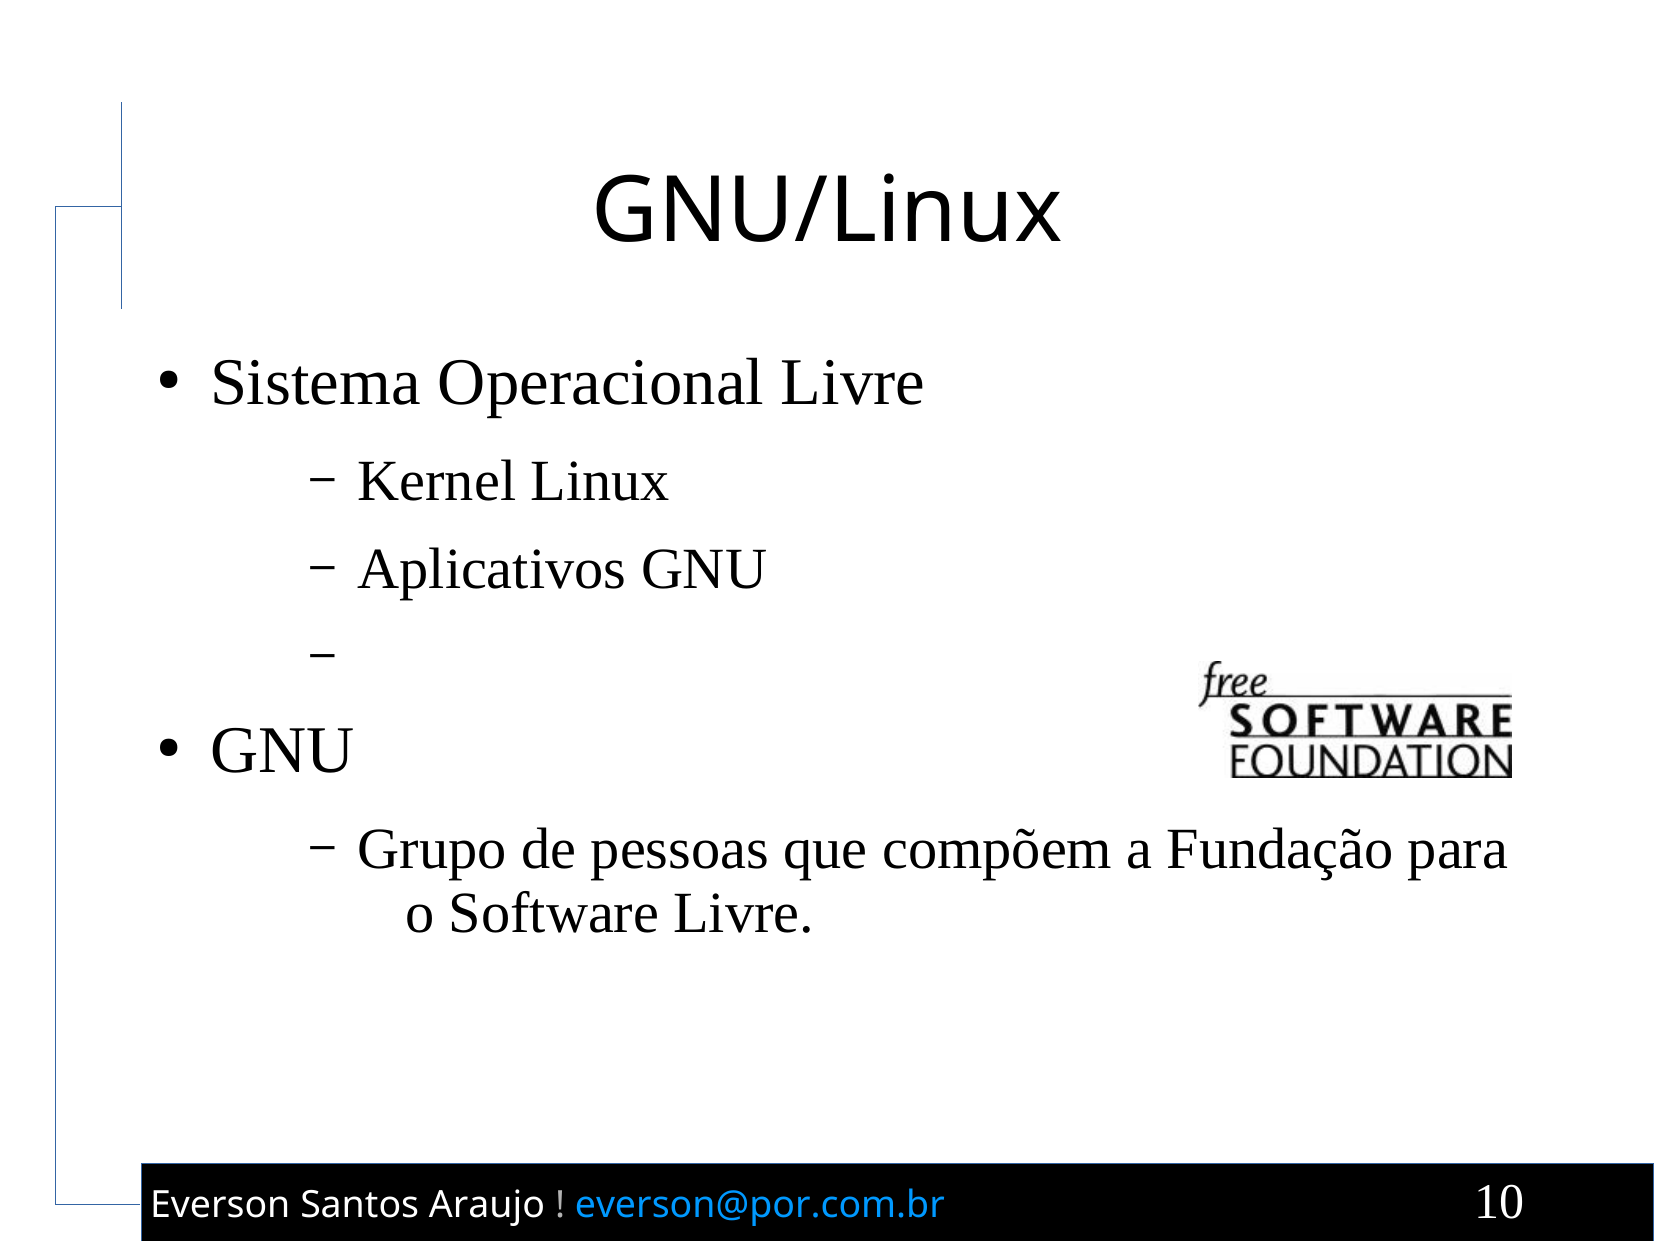

# GNU/Linux
Sistema Operacional Livre
Kernel Linux
Aplicativos GNU
GNU
Grupo de pessoas que compõem a Fundação para o Software Livre.